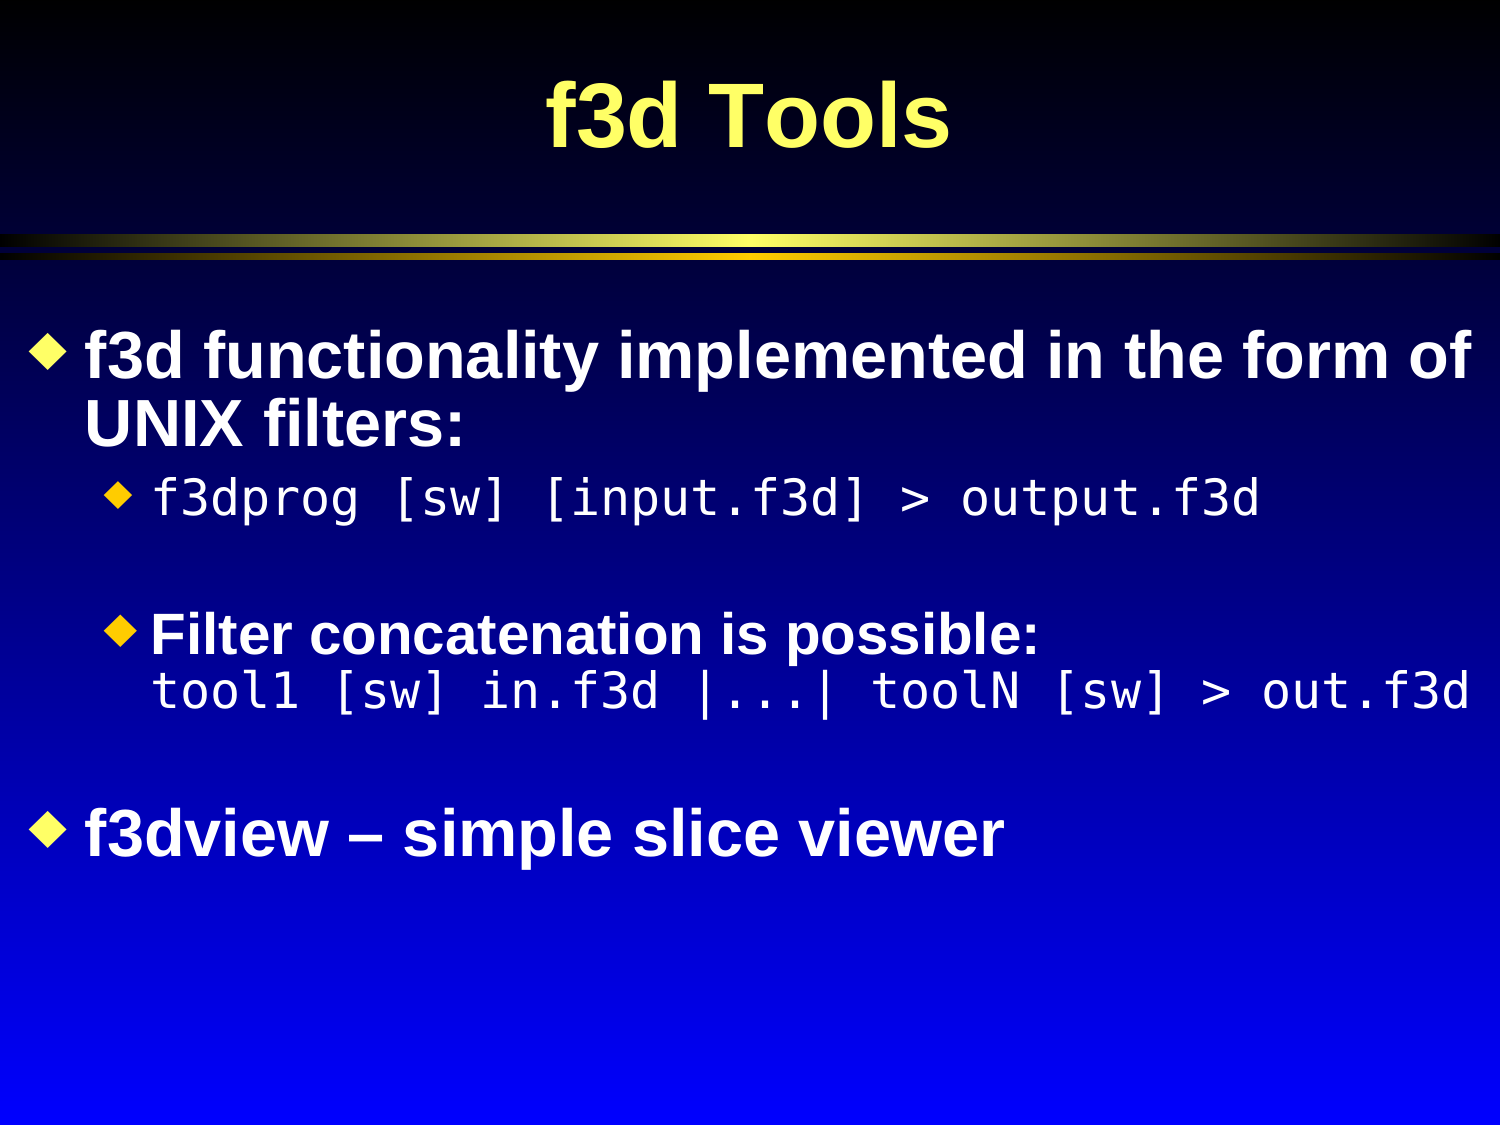

# f3d Tools
f3d functionality implemented in the form of UNIX filters:
f3dprog [sw] [input.f3d] > output.f3d
Filter concatenation is possible: tool1 [sw] in.f3d |...| toolN [sw] > out.f3d
f3dview – simple slice viewer